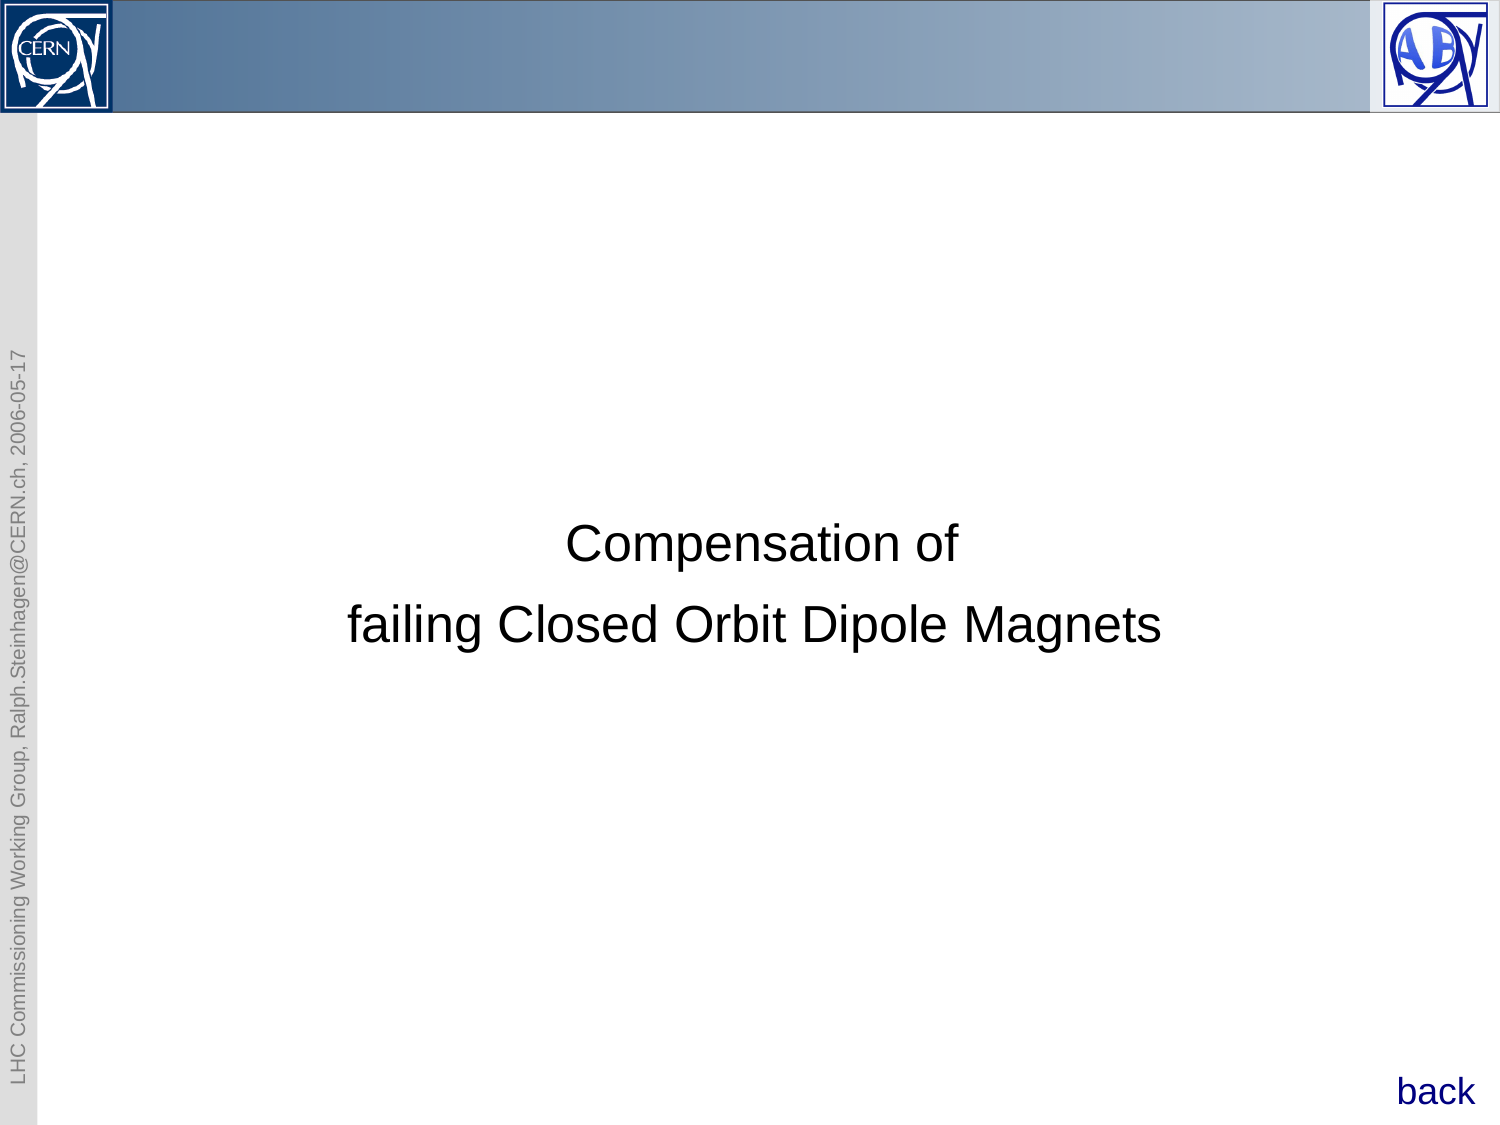

#
Compensation of
failing Closed Orbit Dipole Magnets
back